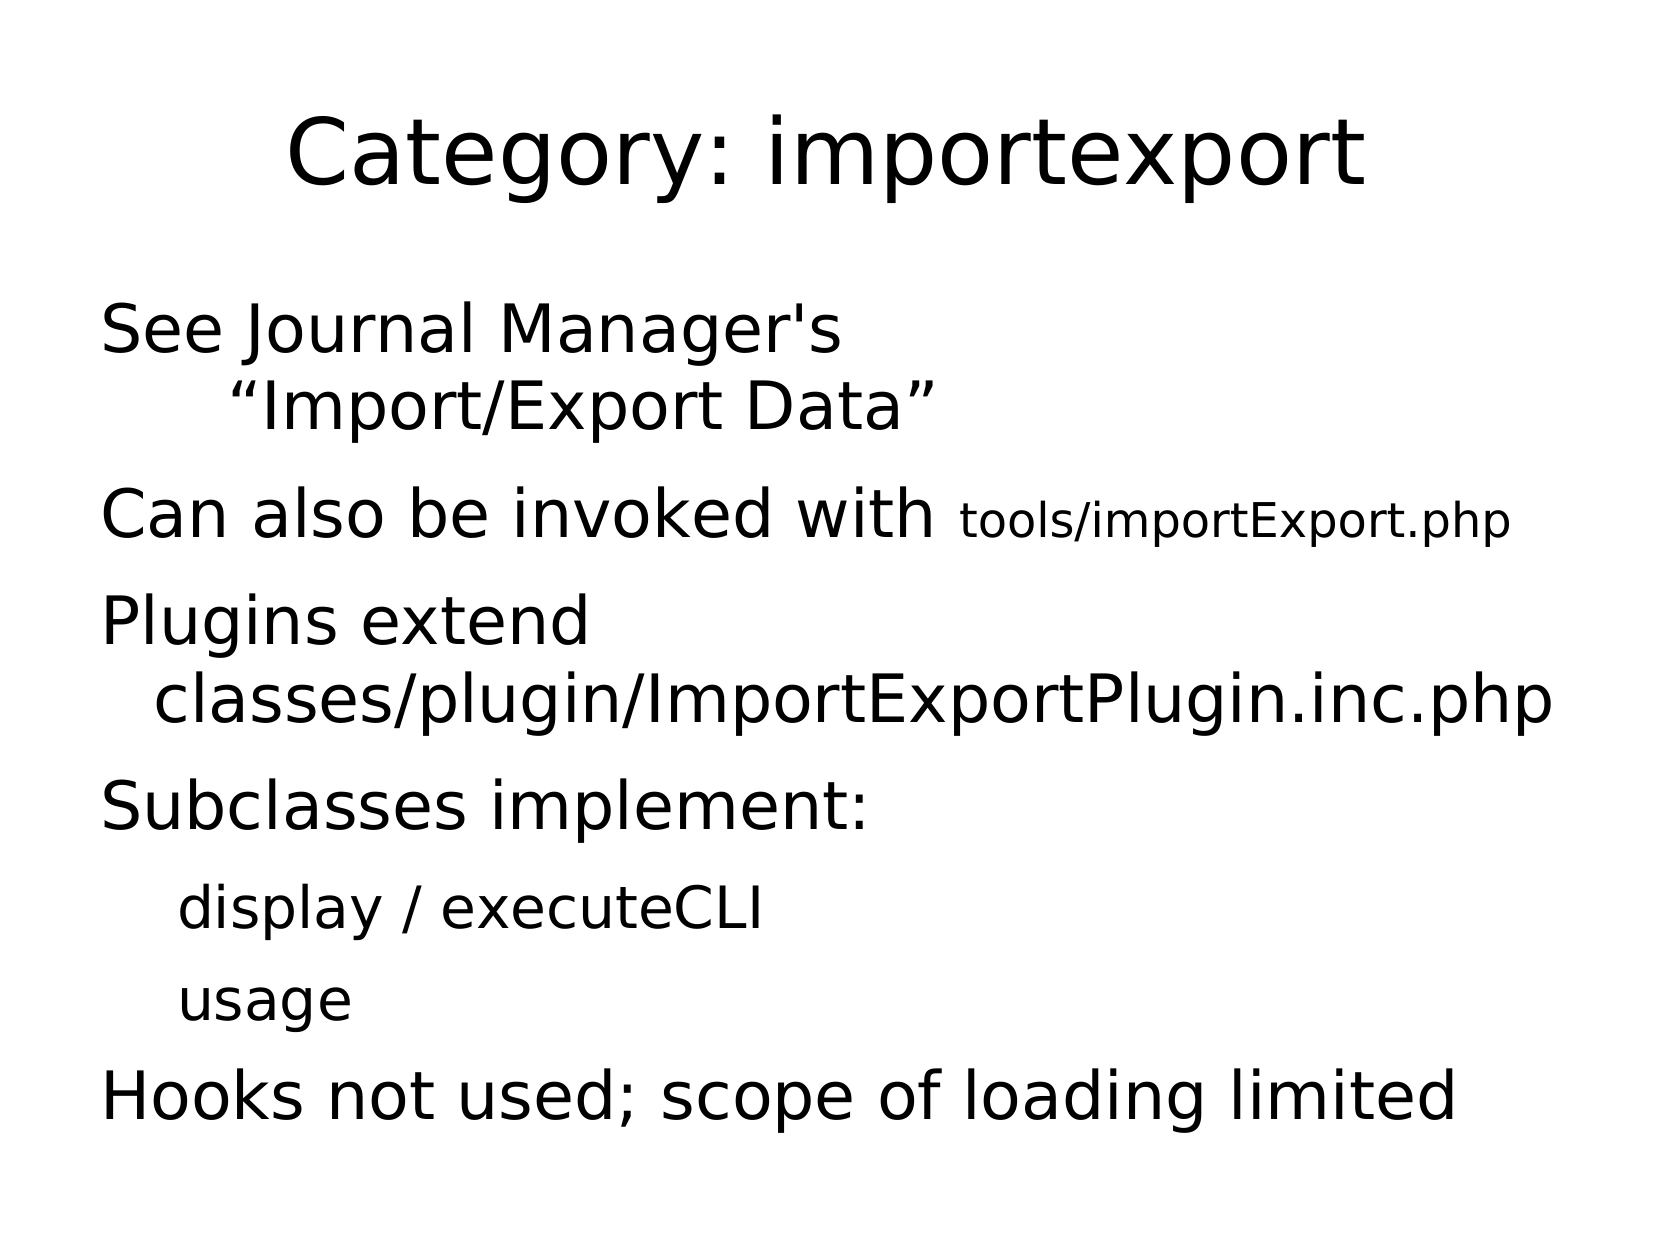

# Category: importexport
See Journal Manager's
	“Import/Export Data”
Can also be invoked with tools/importExport.php
Plugins extend classes/plugin/ImportExportPlugin.inc.php
Subclasses implement:
display / executeCLI
usage
Hooks not used; scope of loading limited